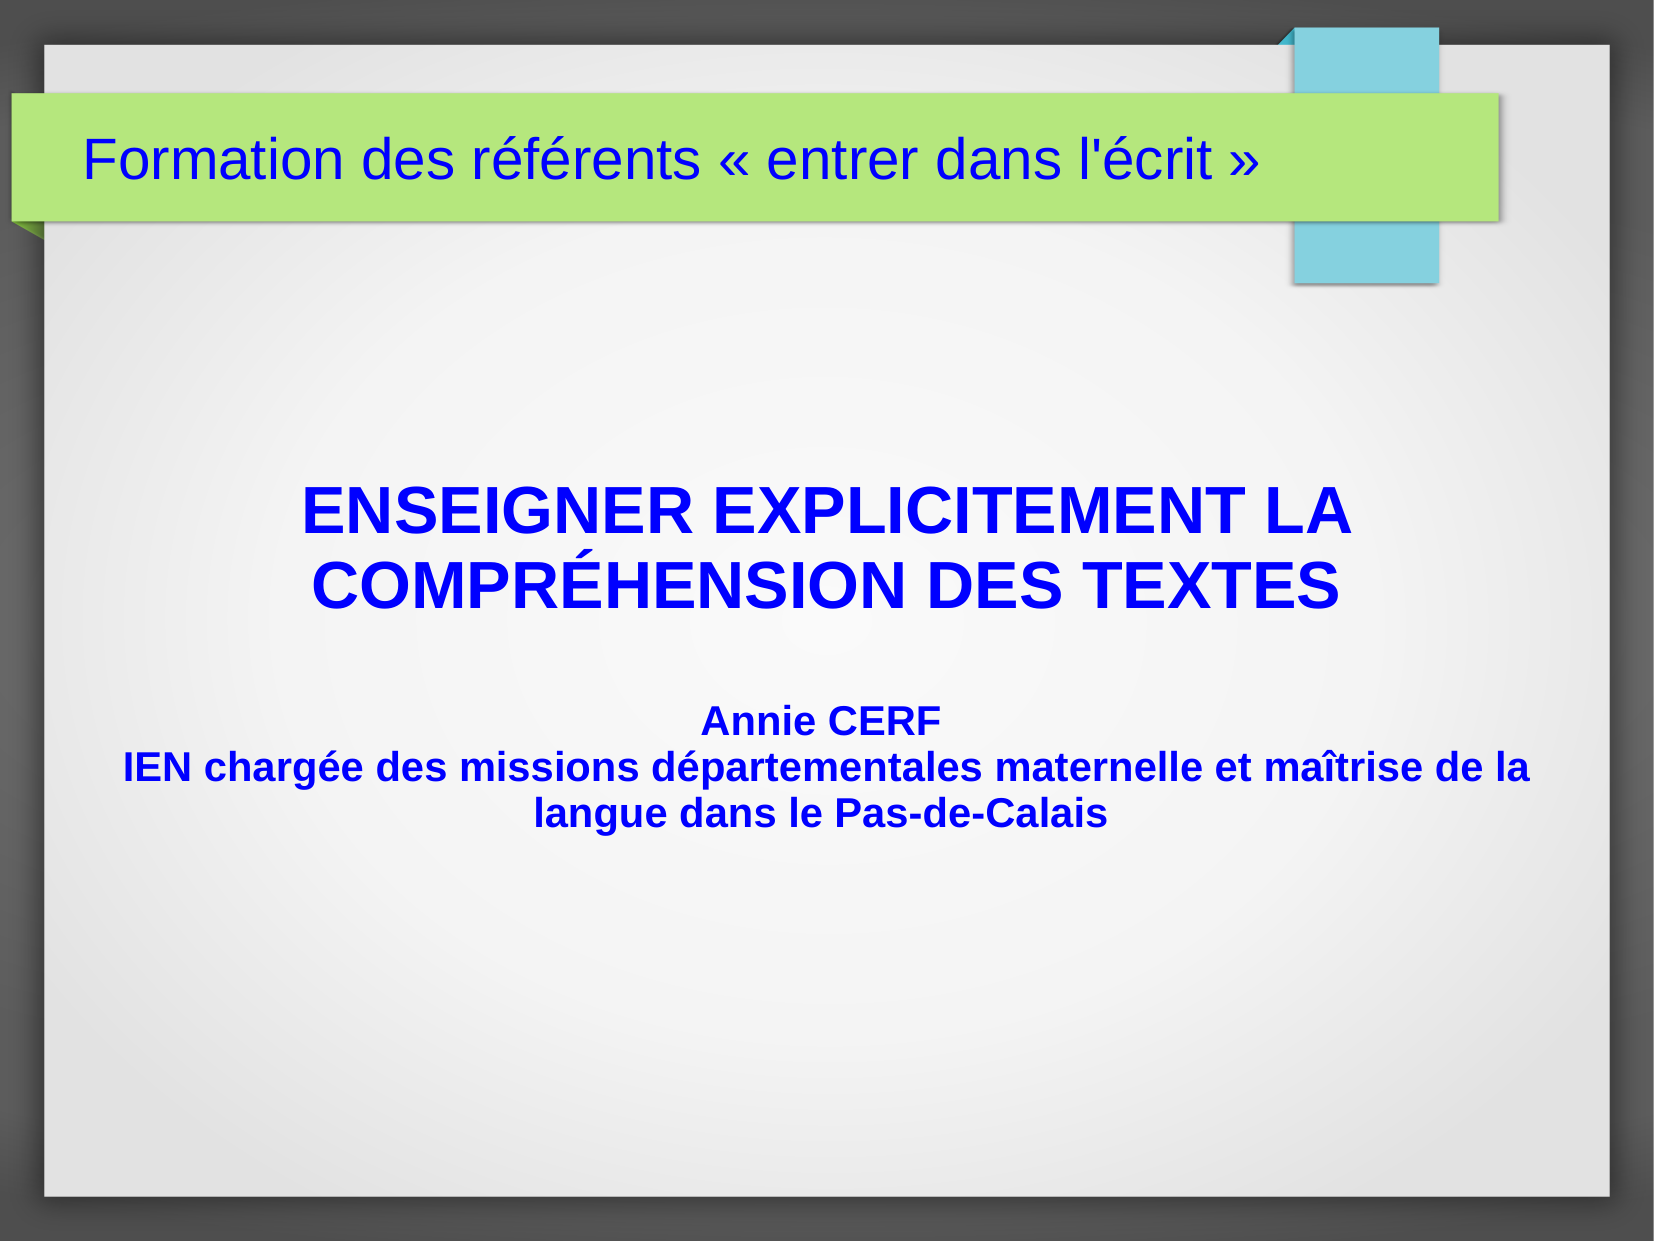

# Formation des référents « entrer dans l'écrit »
ENSEIGNER EXPLICITEMENT LA COMPRÉHENSION DES TEXTES
Annie CERF
IEN chargée des missions départementales maternelle et maîtrise de la langue dans le Pas-de-Calais